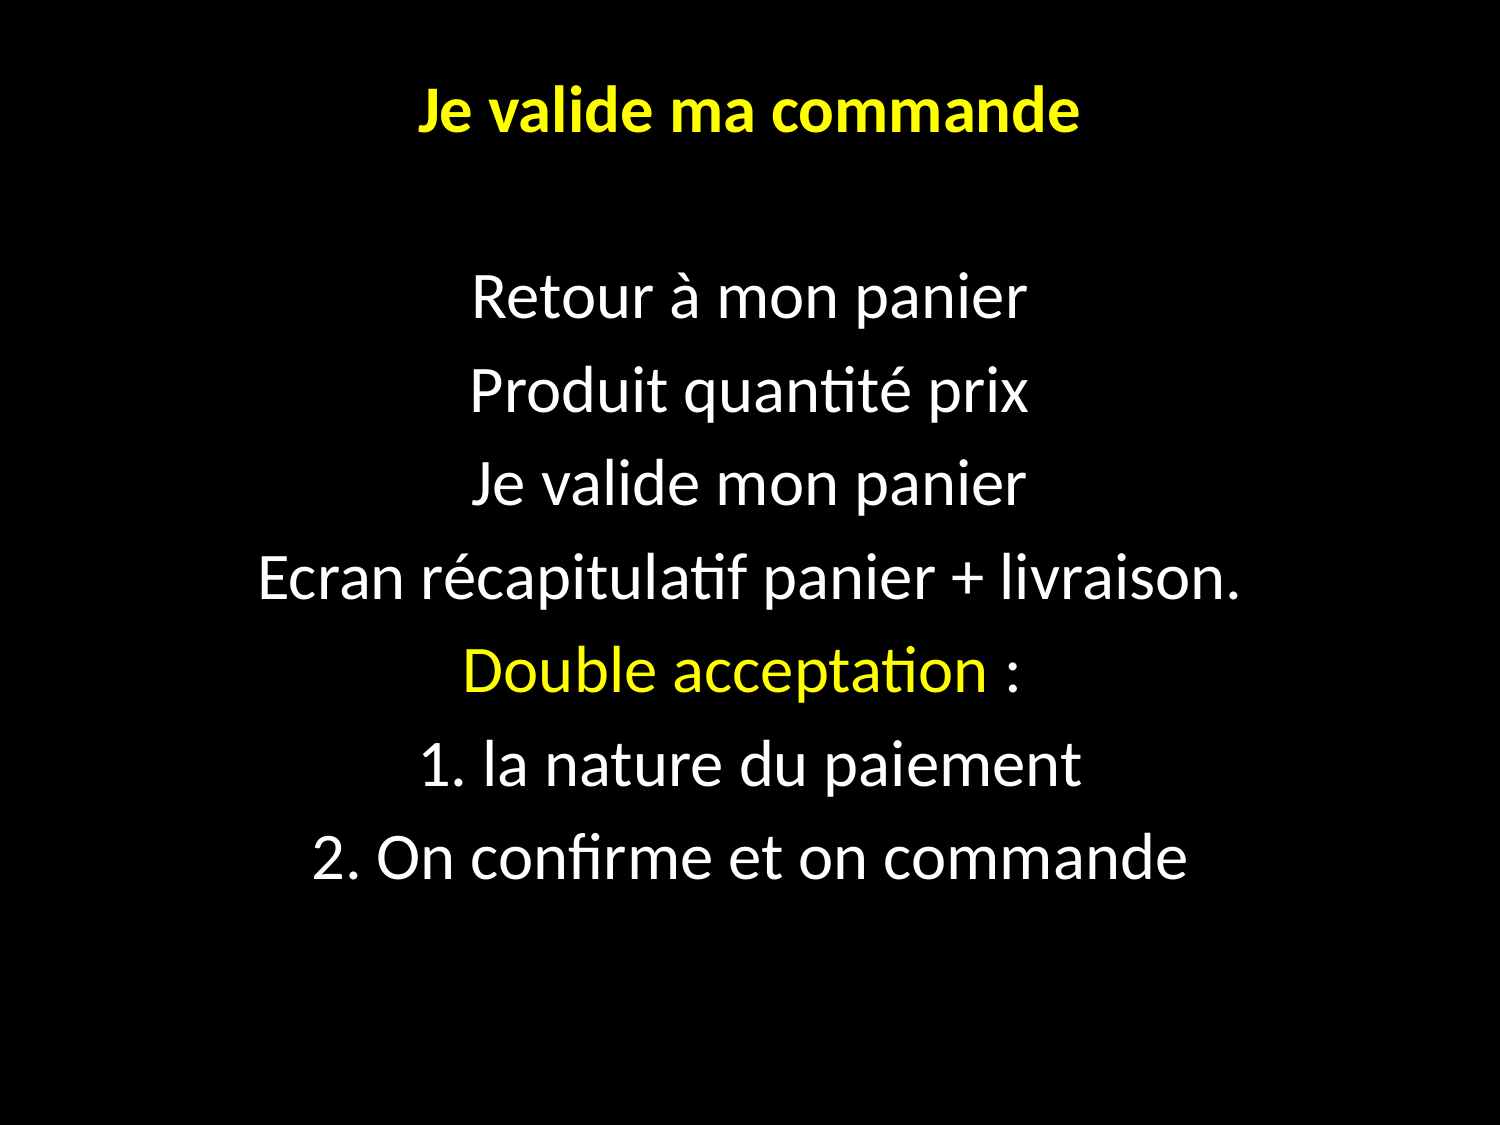

# Je valide ma commande
Retour à mon panier
Produit quantité prix
Je valide mon panier
Ecran récapitulatif panier + livraison.
Double acceptation :
1. la nature du paiement
2. On confirme et on commande